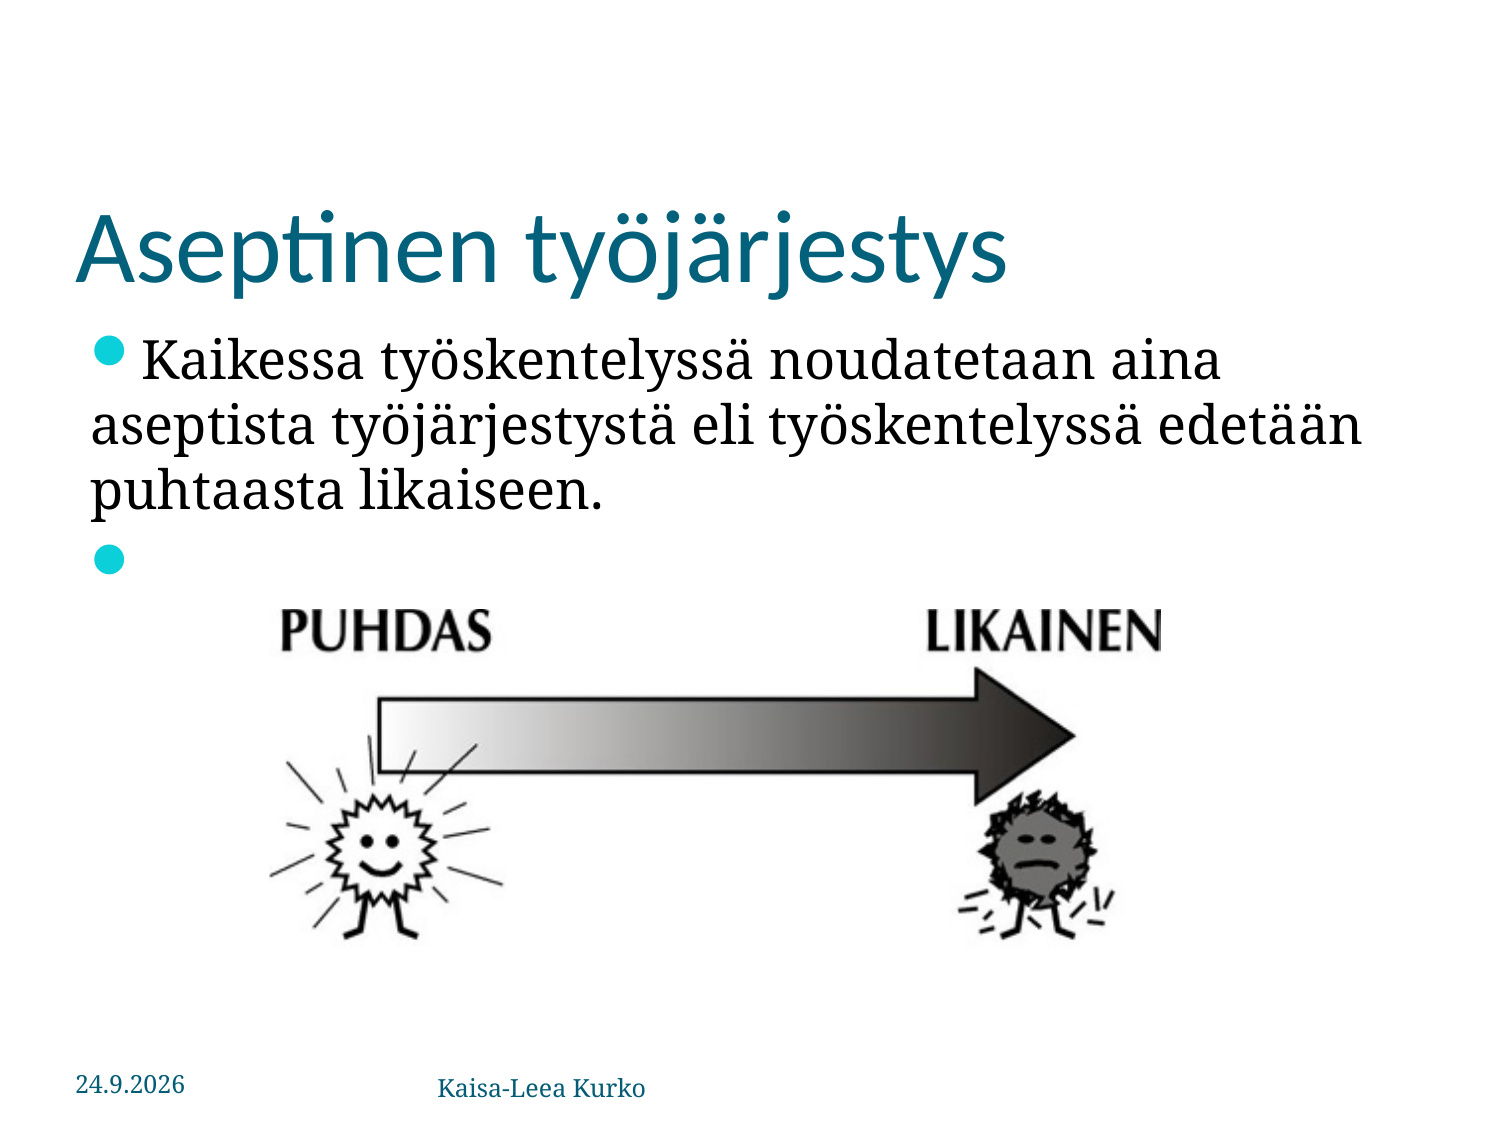

# Aseptinen työjärjestys
Kaikessa työskentelyssä noudatetaan aina aseptista työjärjestystä eli työskentelyssä edetään puhtaasta likaiseen.
Kaisa-Leea Kurko